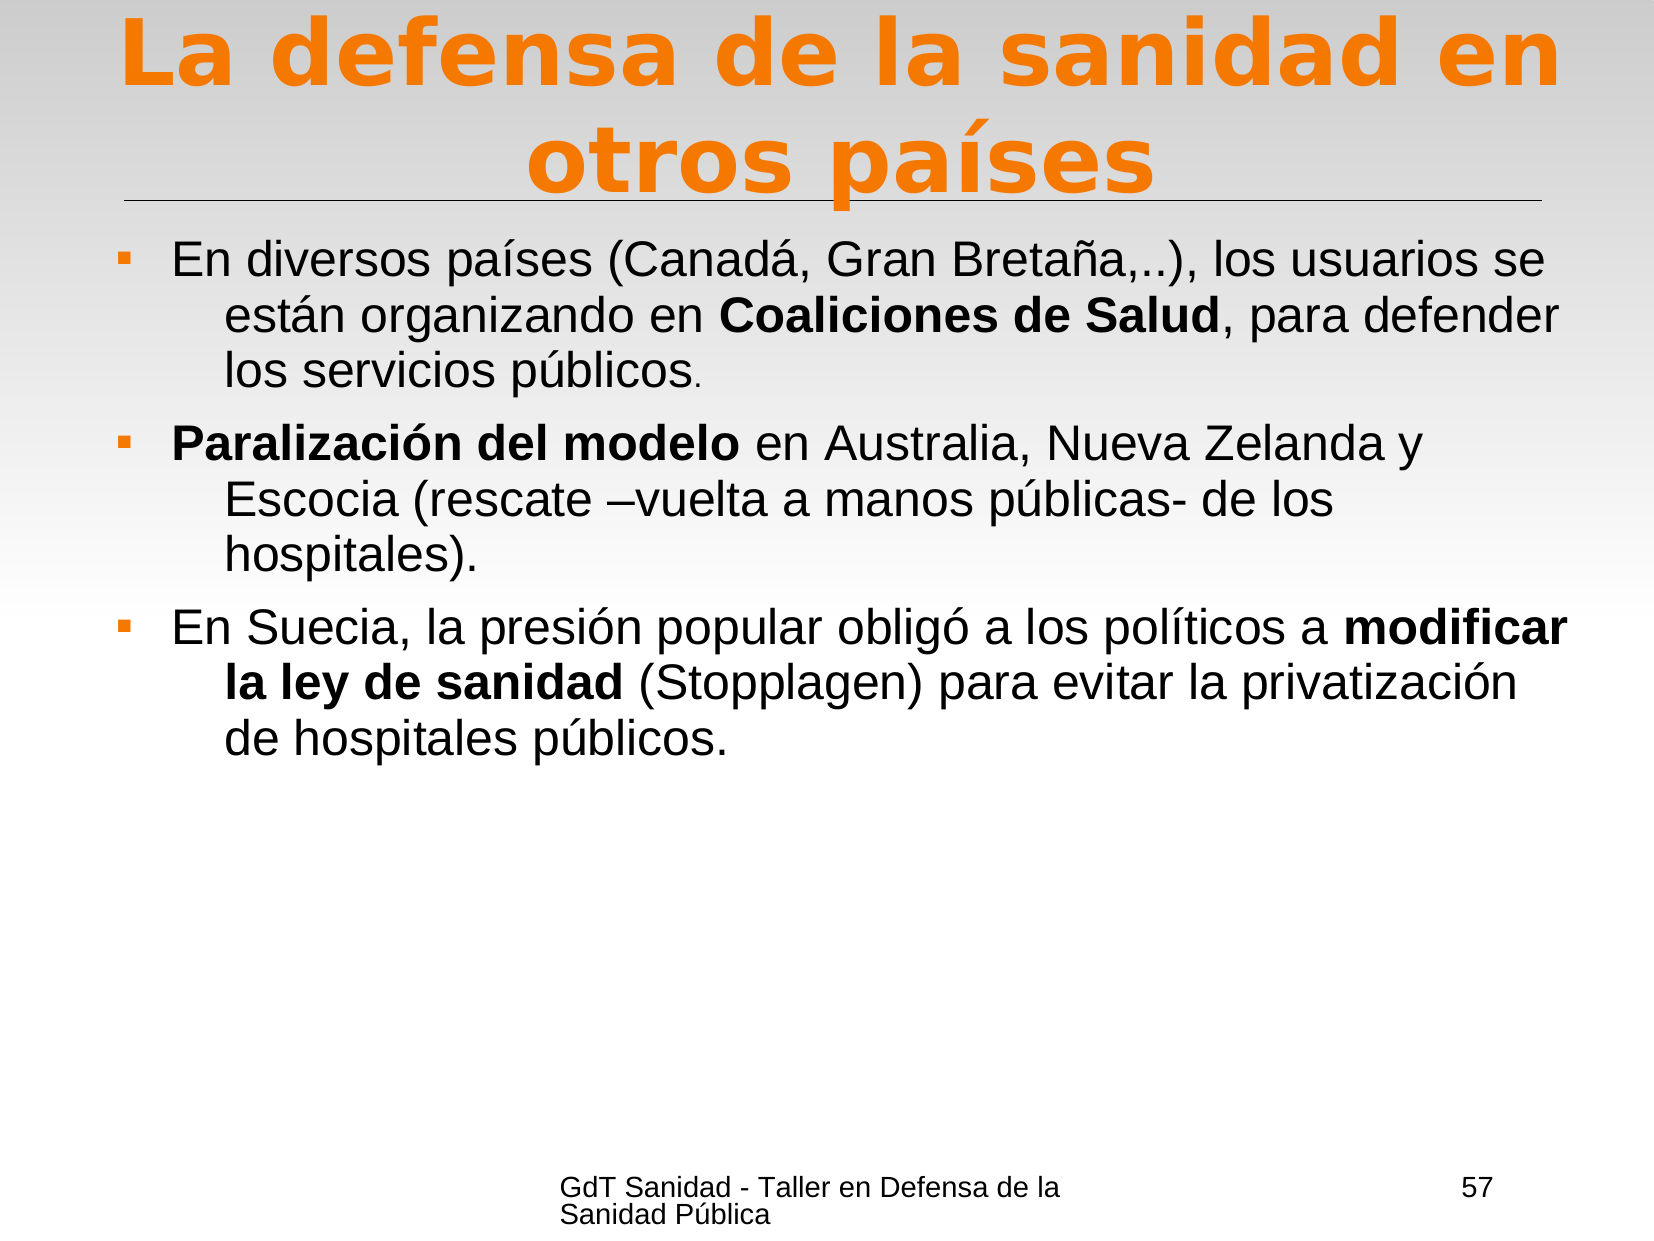

# La defensa de la sanidad en otros países
En diversos países (Canadá, Gran Bretaña,..), los usuarios se están organizando en Coaliciones de Salud, para defender los servicios públicos.
Paralización del modelo en Australia, Nueva Zelanda y Escocia (rescate –vuelta a manos públicas- de los hospitales).
En Suecia, la presión popular obligó a los políticos a modificar la ley de sanidad (Stopplagen) para evitar la privatización de hospitales públicos.
GdT Sanidad - Taller en Defensa de la Sanidad Pública
57